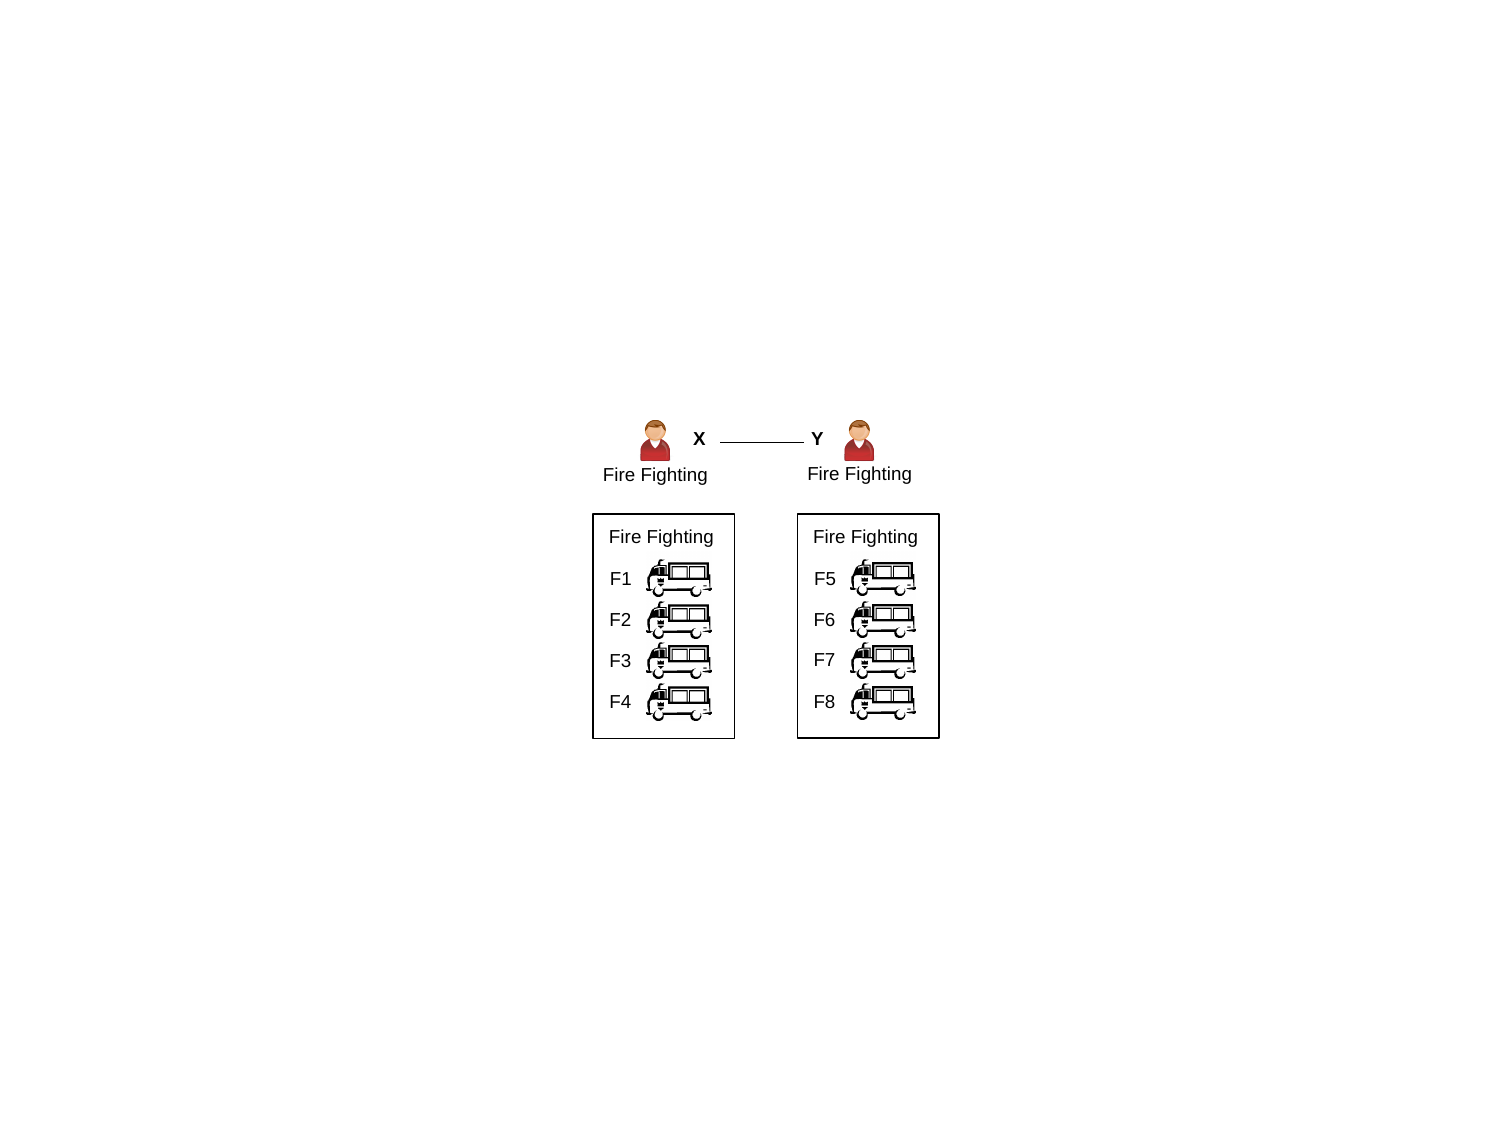

X
Fire Fighting
Y
Fire Fighting
Fire Fighting
F5
F6
F7
F8
Fire Fighting
F1
F2
F3
F4